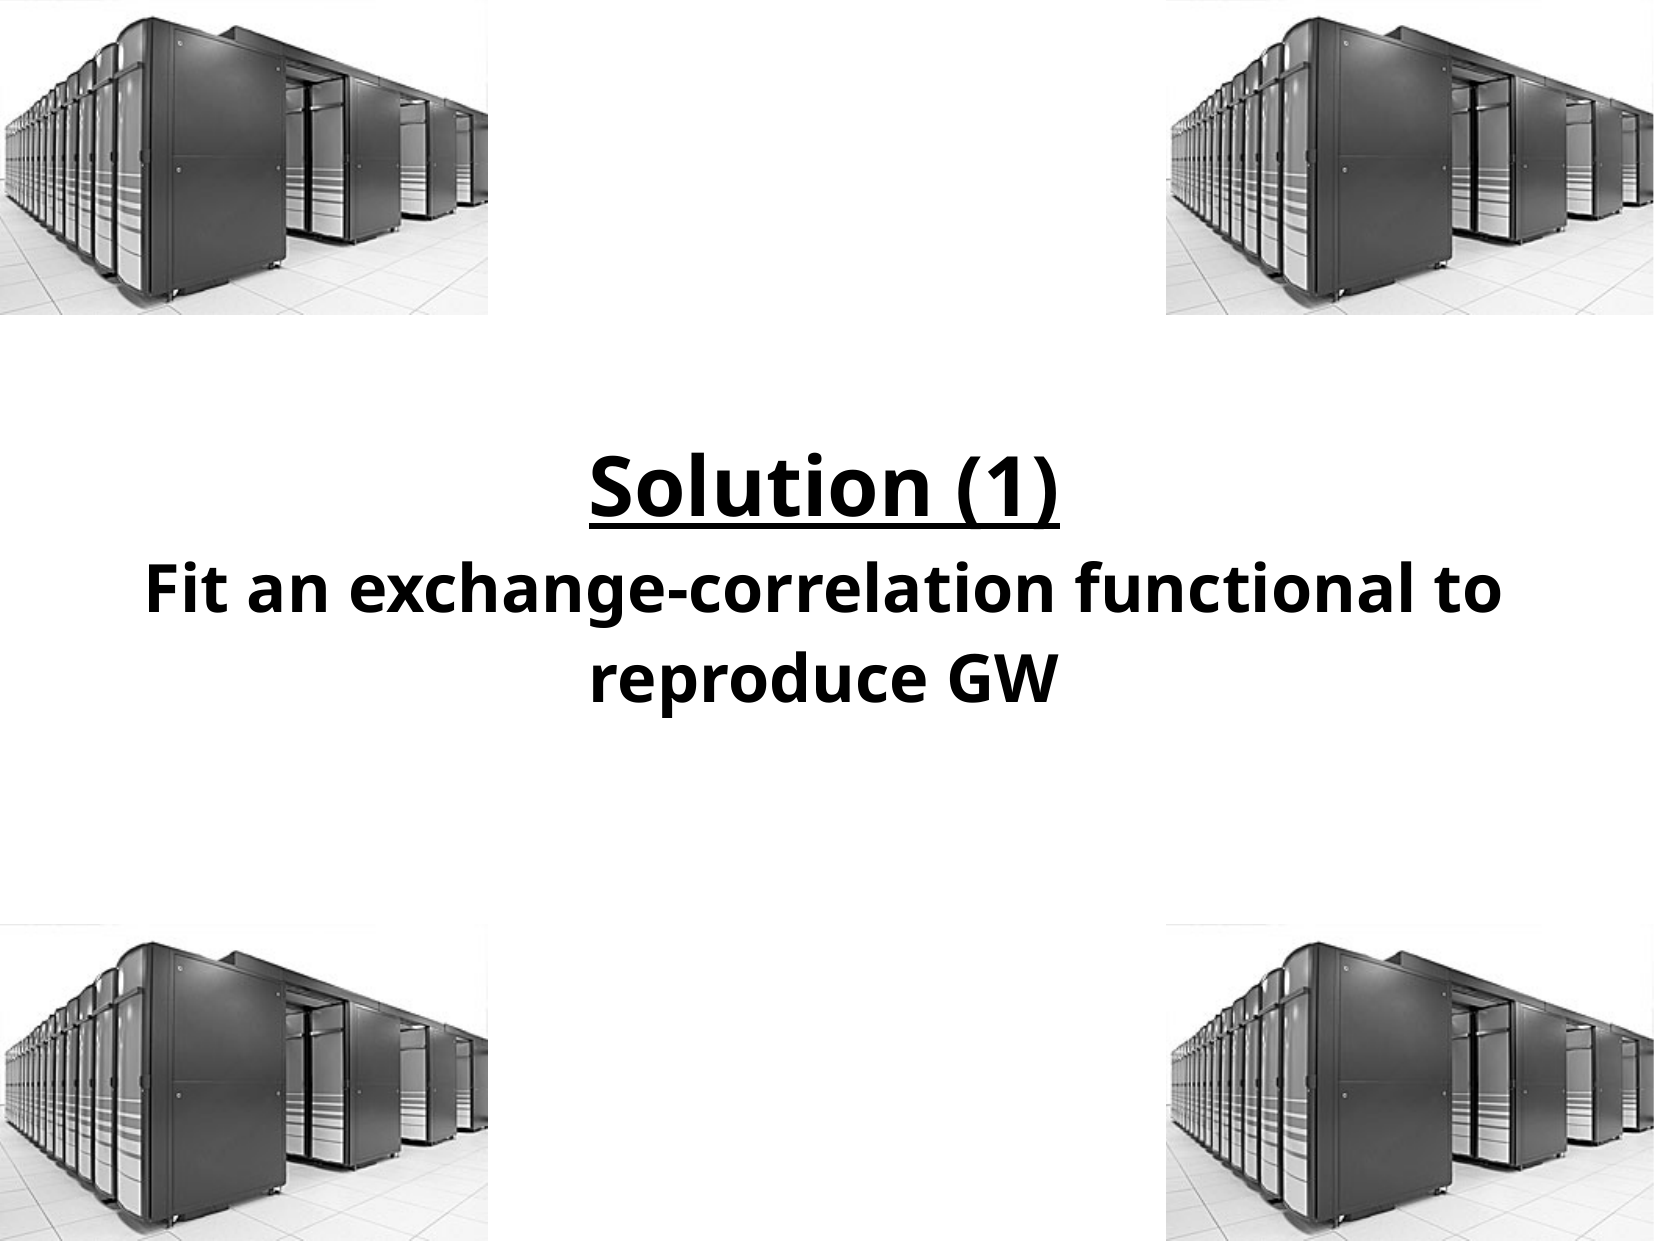

Solution (1)
Fit an exchange-correlation functional to reproduce GW